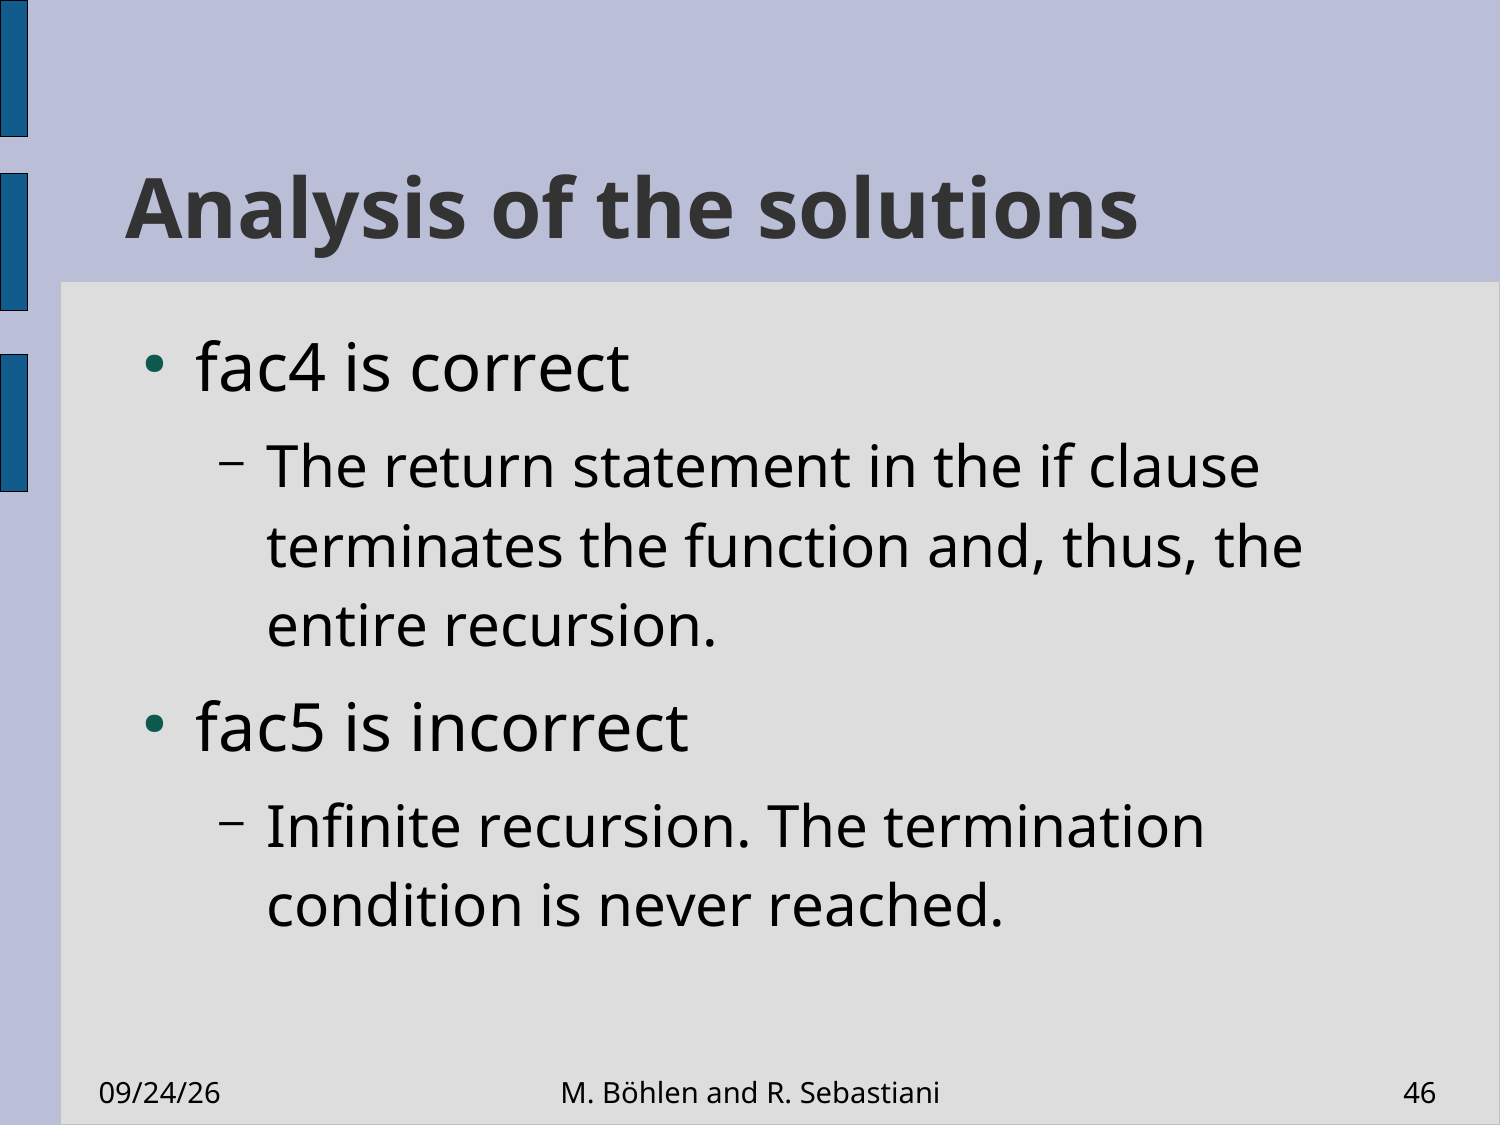

# Analysis of the solutions
fac4 is correct
The return statement in the if clause terminates the function and, thus, the entire recursion.
fac5 is incorrect
Infinite recursion. The termination condition is never reached.
M. Böhlen and R. Sebastiani
46